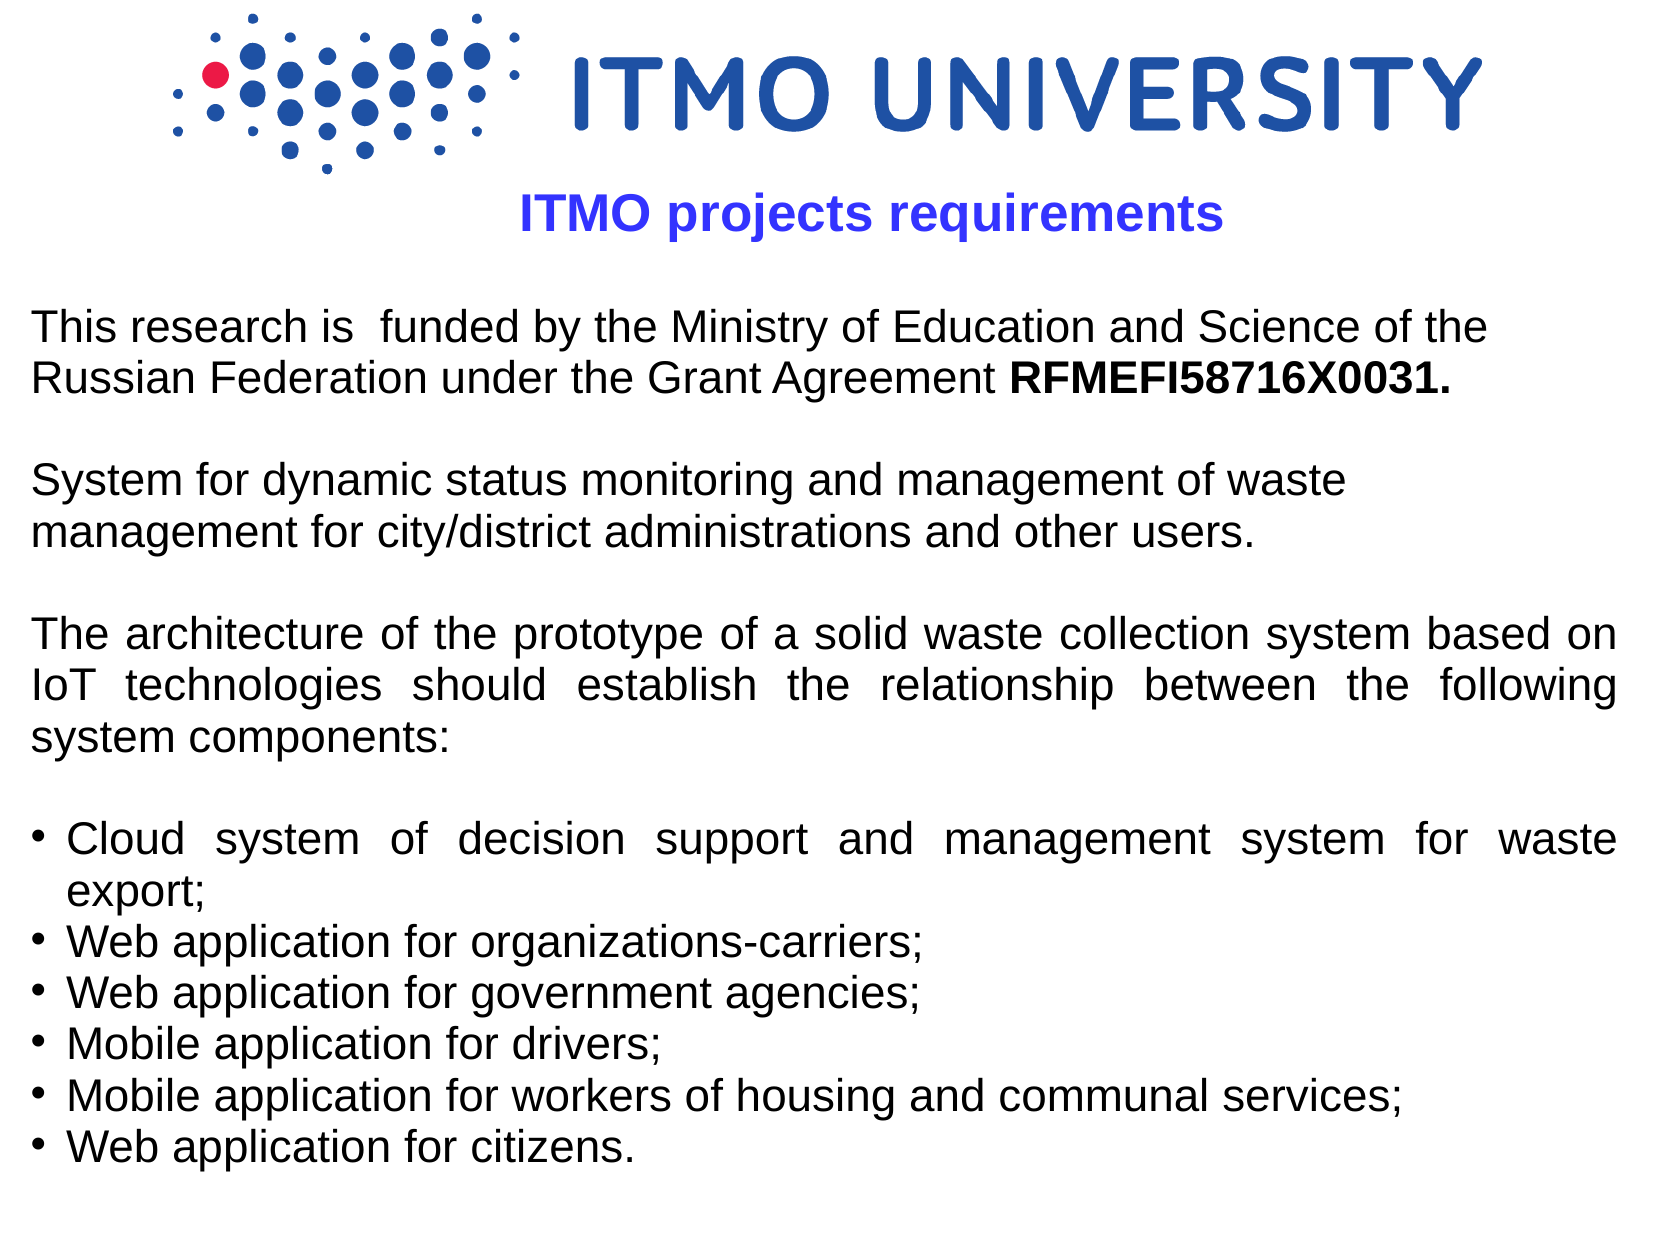

# ITMO projects requirements
This research is funded by the Ministry of Education and Science of the Russian Federation under the Grant Agreement RFMEFI58716X0031.
System for dynamic status monitoring and management of waste management for city/district administrations and other users.
The architecture of the prototype of a solid waste collection system based on IoT technologies should establish the relationship between the following system components:
Cloud system of decision support and management system for waste export;
Web application for organizations-carriers;
Web application for government agencies;
Mobile application for drivers;
Mobile application for workers of housing and communal services;
Web application for citizens.